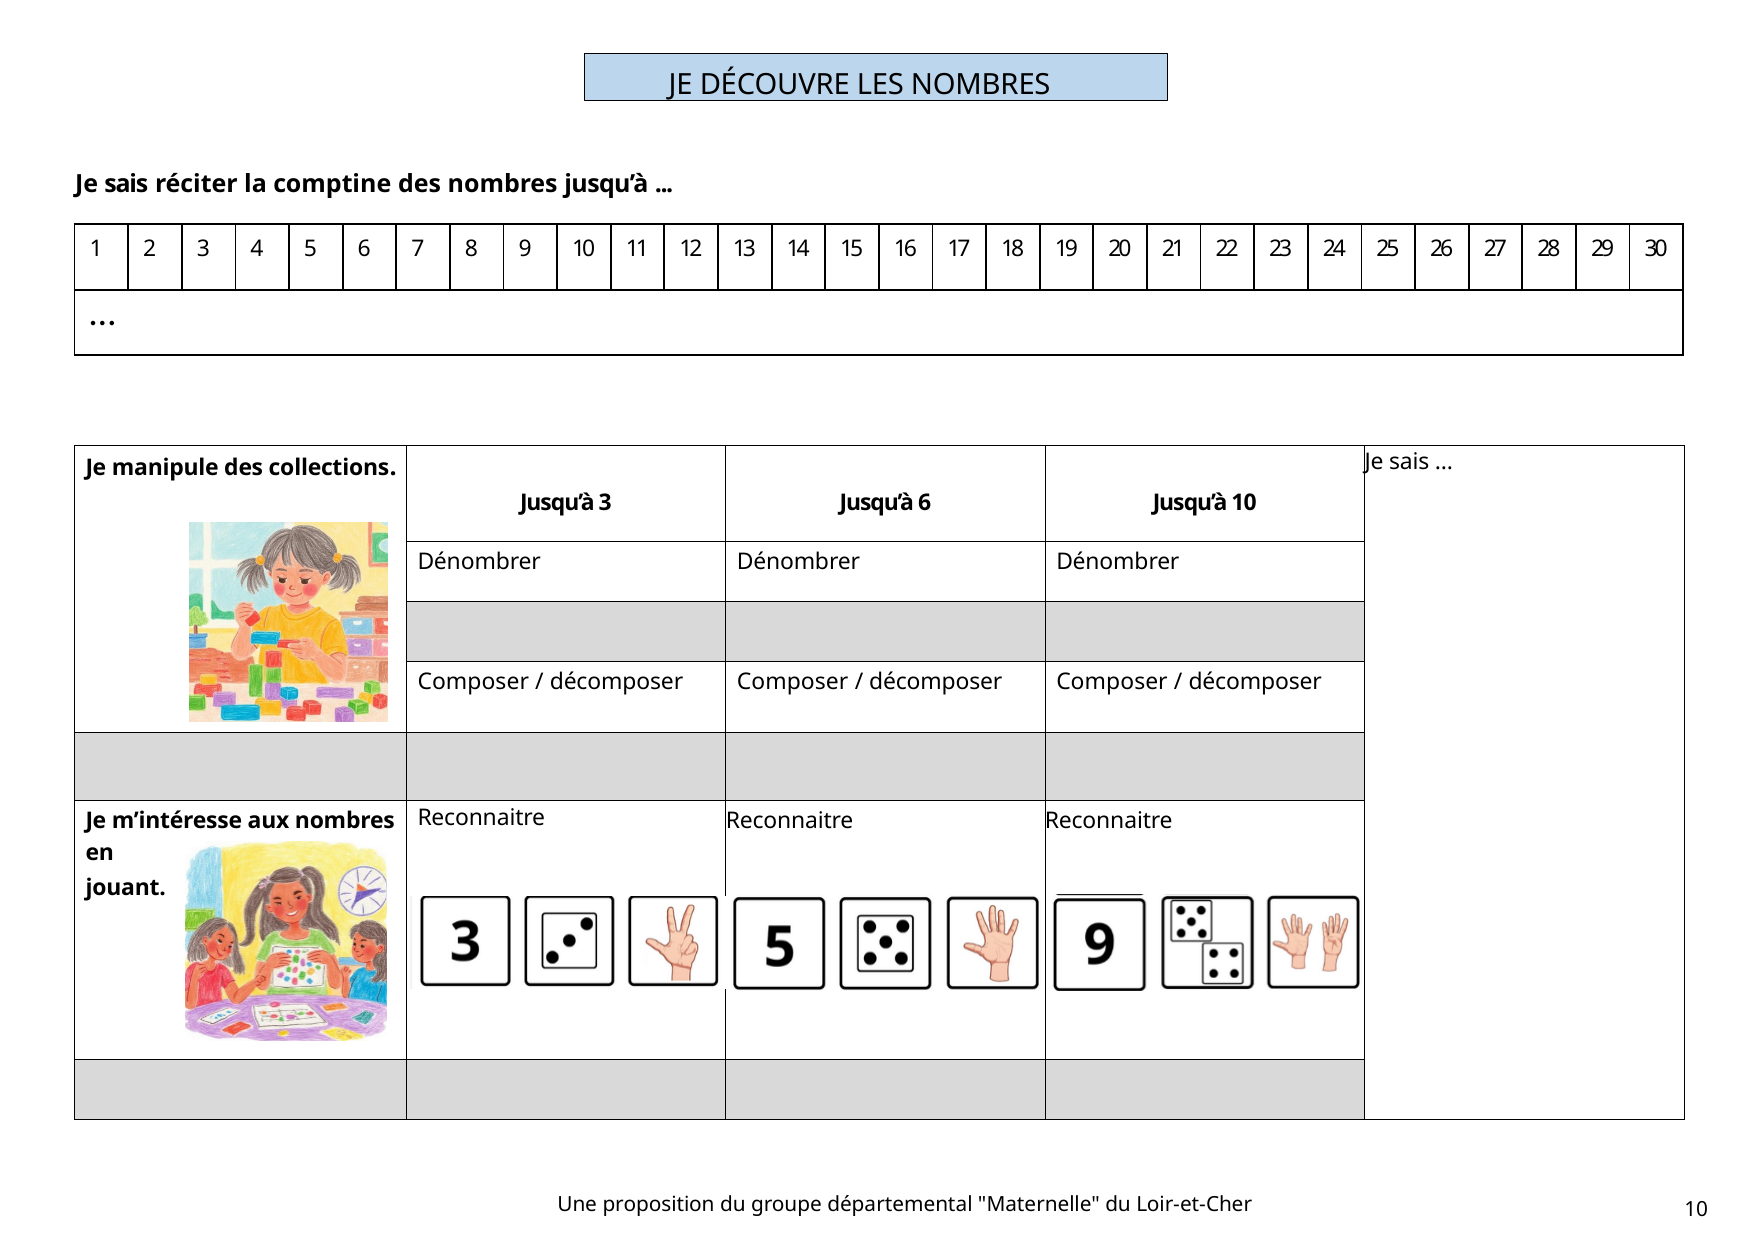

JE DÉCOUVRE LES NOMBRES
Je sais réciter la comptine des nombres jusqu’à ...
| 1 | 2 | 3 | 4 | 5 | 6 | 7 | 8 | 9 | 10 | 11 | 12 | 13 | 14 | 15 | 16 | 17 | 18 | 19 | 20 | 21 | 22 | 23 | 24 | 25 | 26 | 27 | 28 | 29 | 30 |
| --- | --- | --- | --- | --- | --- | --- | --- | --- | --- | --- | --- | --- | --- | --- | --- | --- | --- | --- | --- | --- | --- | --- | --- | --- | --- | --- | --- | --- | --- |
| … | | | | | | | | | | | | | | | | | | | | | | | | | | | | | |
| Je manipule des collections. | Jusqu’à 3 | Jusqu’à 6 | Jusqu’à 10 | Je sais … |
| --- | --- | --- | --- | --- |
| | Dénombrer | Dénombrer | Dénombrer | |
| | | | | |
| | Composer / décomposer | Composer / décomposer | Composer / décomposer | |
| | | | | |
| Je m’intéresse aux nombres en jouant. | Reconnaitre | Reconnaitre | Reconnaitre | |
| | | | | |
Une proposition du groupe départemental "Maternelle" du Loir-et-Cher
10